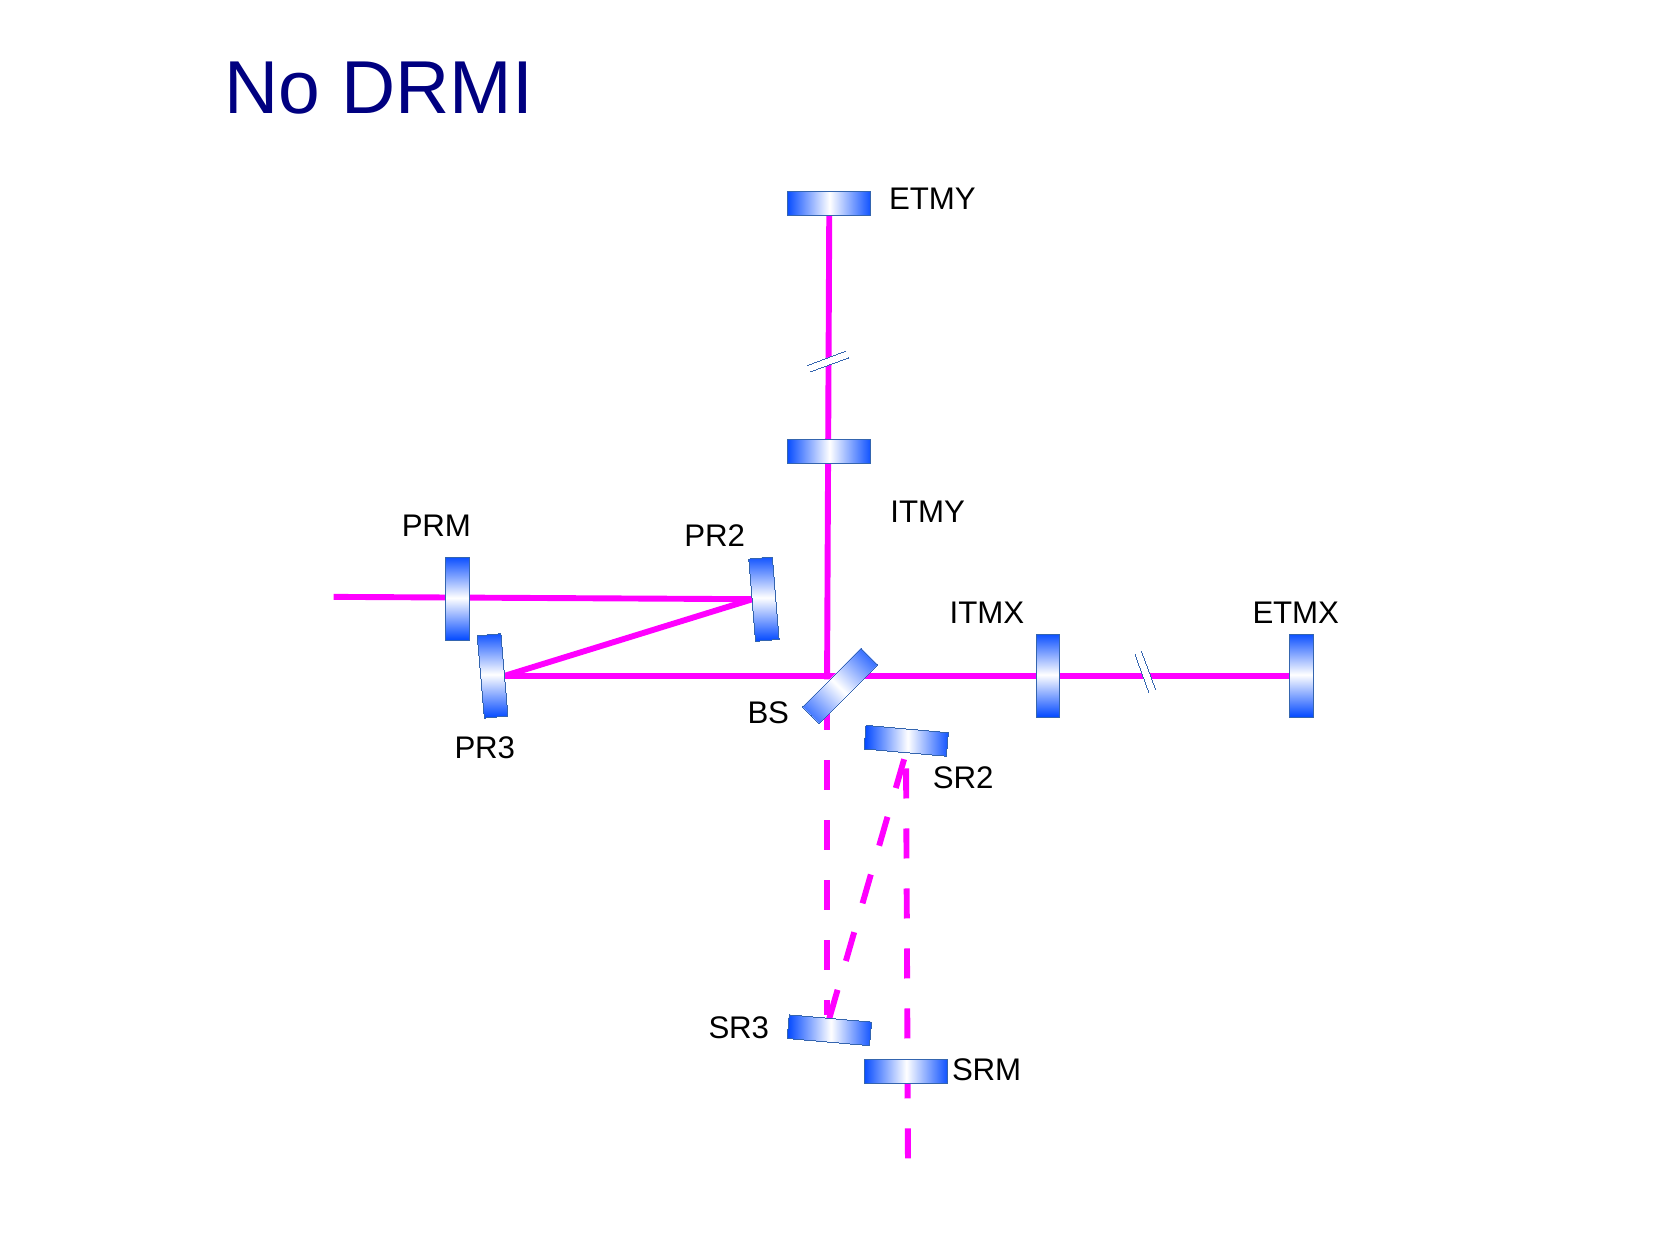

No DRMI
ETMY
ITMY
PRM
PR2
ITMX
ETMX
BS
PR3
SR2
SR3
SRM